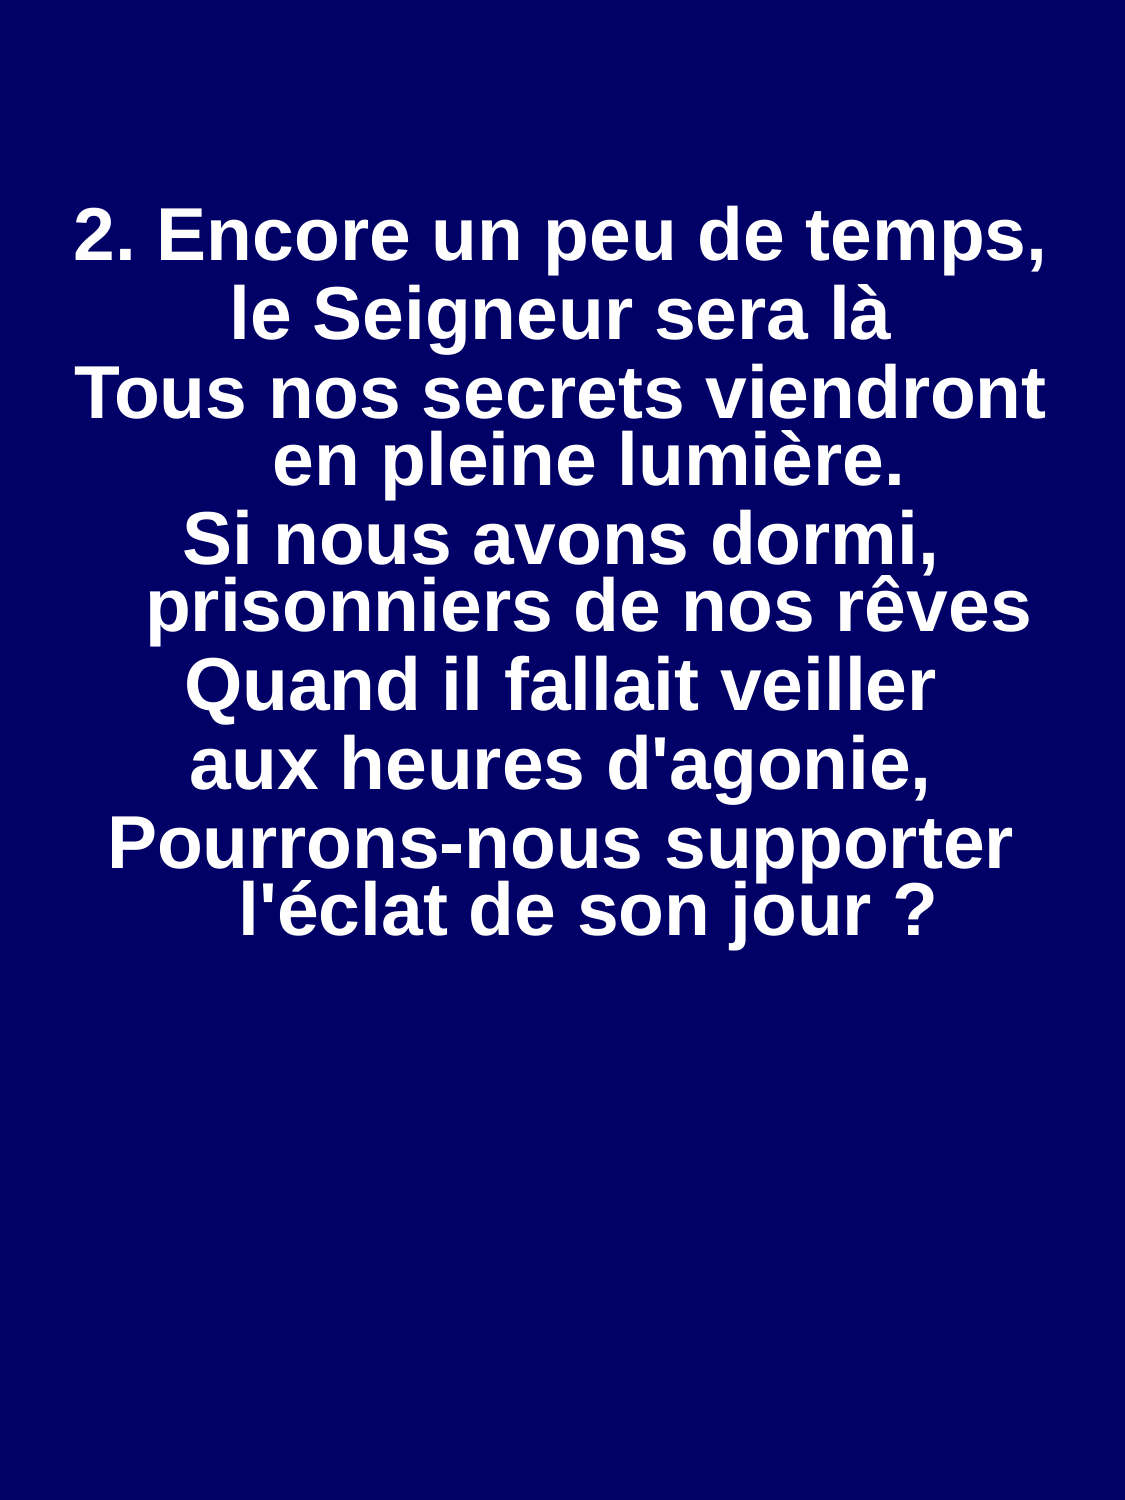

2. Encore un peu de temps,
le Seigneur sera là
Tous nos secrets viendront en pleine lumière.
Si nous avons dormi, prisonniers de nos rêves
Quand il fallait veiller
aux heures d'agonie,
Pourrons-nous supporter l'éclat de son jour ?